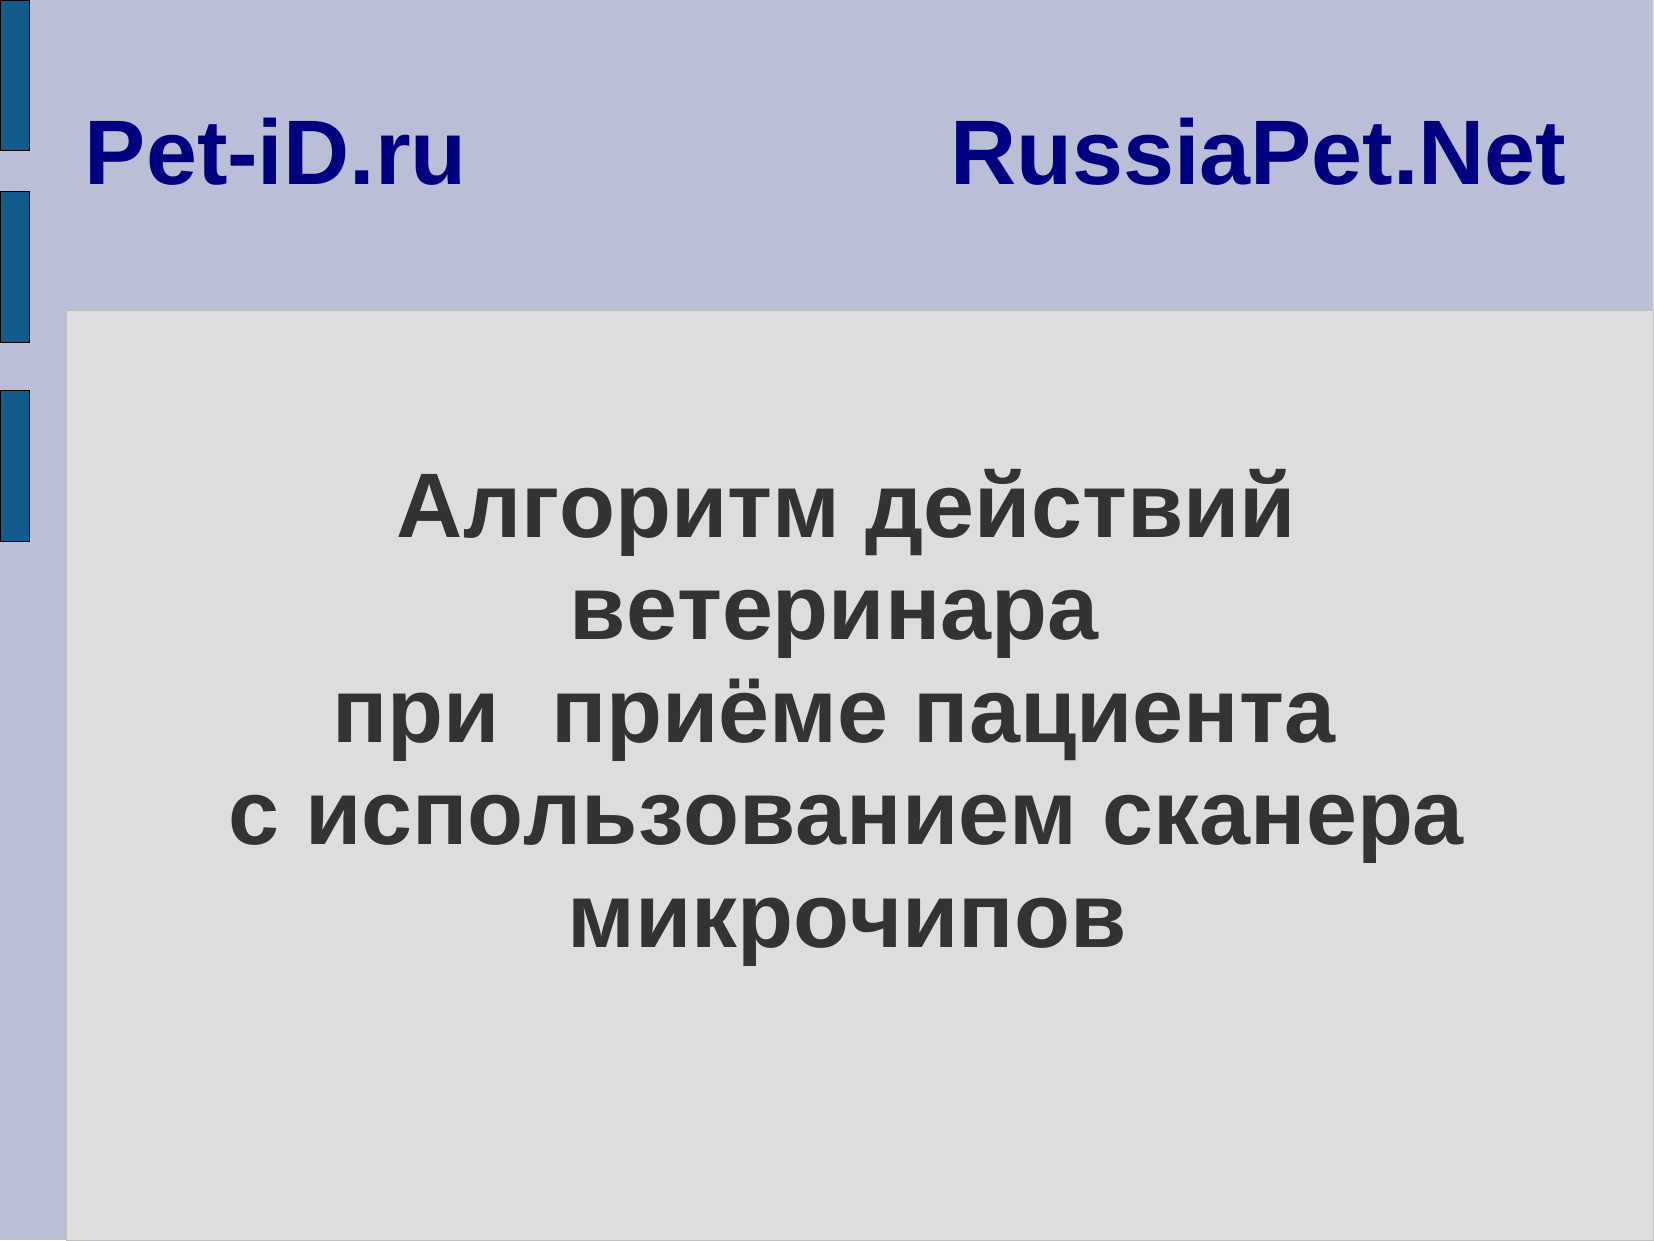

# Pet-iD.ru RussiaPet.Net
Алгоритм действий ветеринара
при приёме пациента
с использованием сканера микрочипов